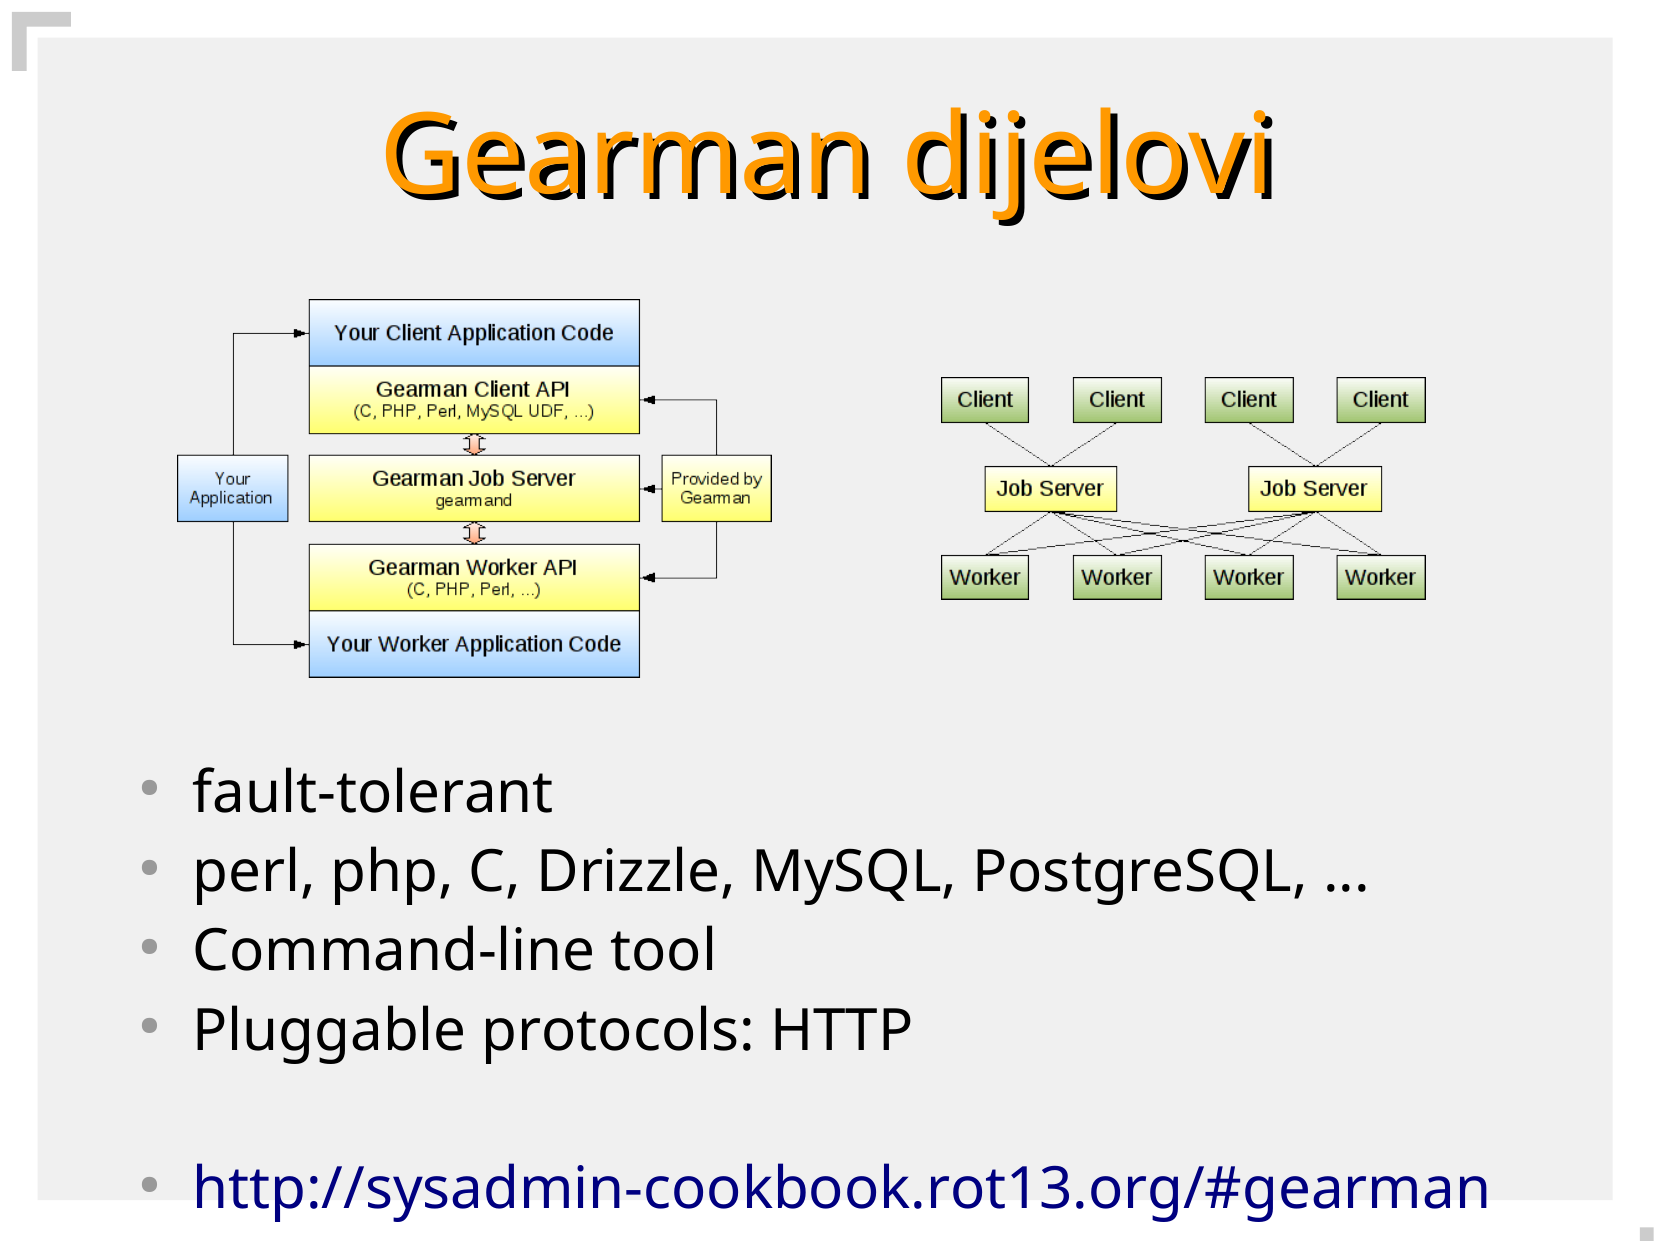

# Gearman dijelovi
fault-tolerant
perl, php, C, Drizzle, MySQL, PostgreSQL, ...
Command-line tool
Pluggable protocols: HTTP
http://sysadmin-cookbook.rot13.org/#gearman